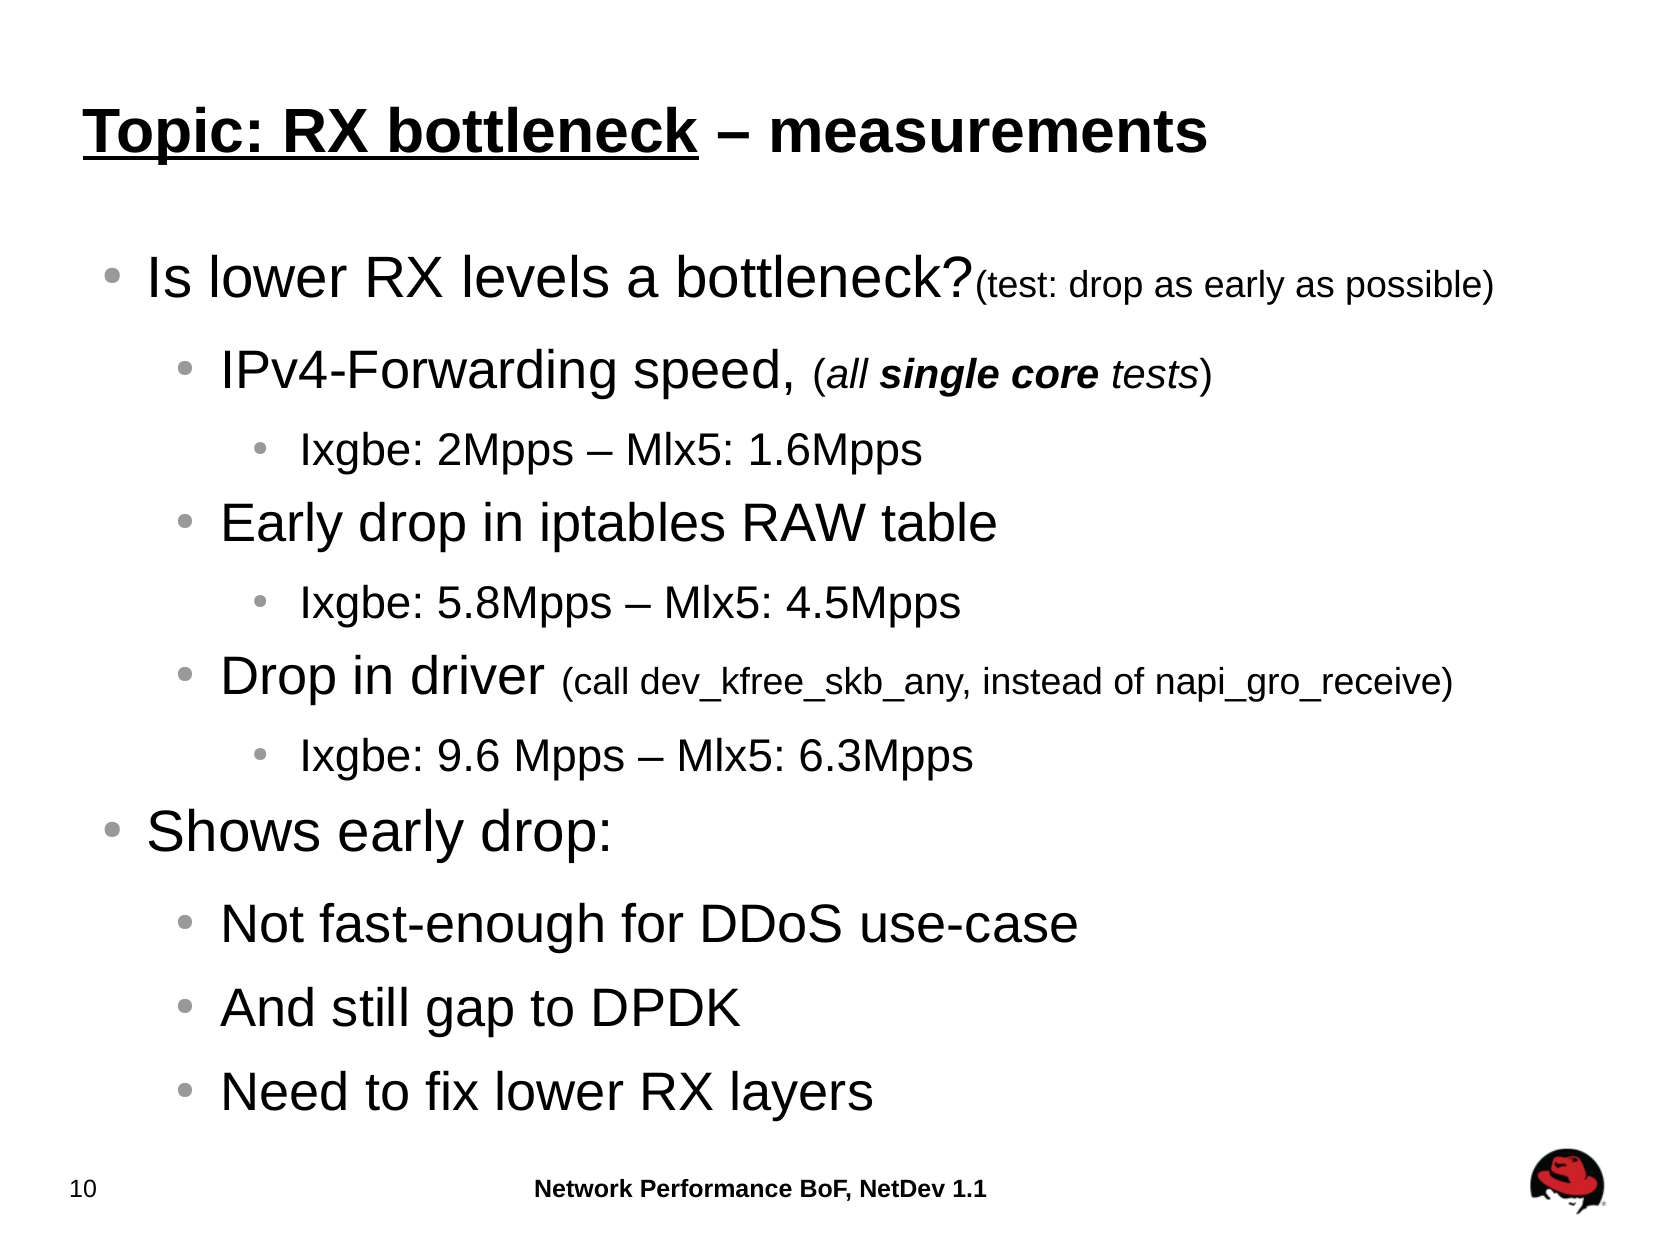

# Topic: RX bottleneck – measurements
Is lower RX levels a bottleneck?(test: drop as early as possible)
IPv4-Forwarding speed, (all single core tests)
Ixgbe: 2Mpps – Mlx5: 1.6Mpps
Early drop in iptables RAW table
Ixgbe: 5.8Mpps – Mlx5: 4.5Mpps
Drop in driver (call dev_kfree_skb_any, instead of napi_gro_receive)
Ixgbe: 9.6 Mpps – Mlx5: 6.3Mpps
Shows early drop:
Not fast-enough for DDoS use-case
And still gap to DPDK
Need to fix lower RX layers